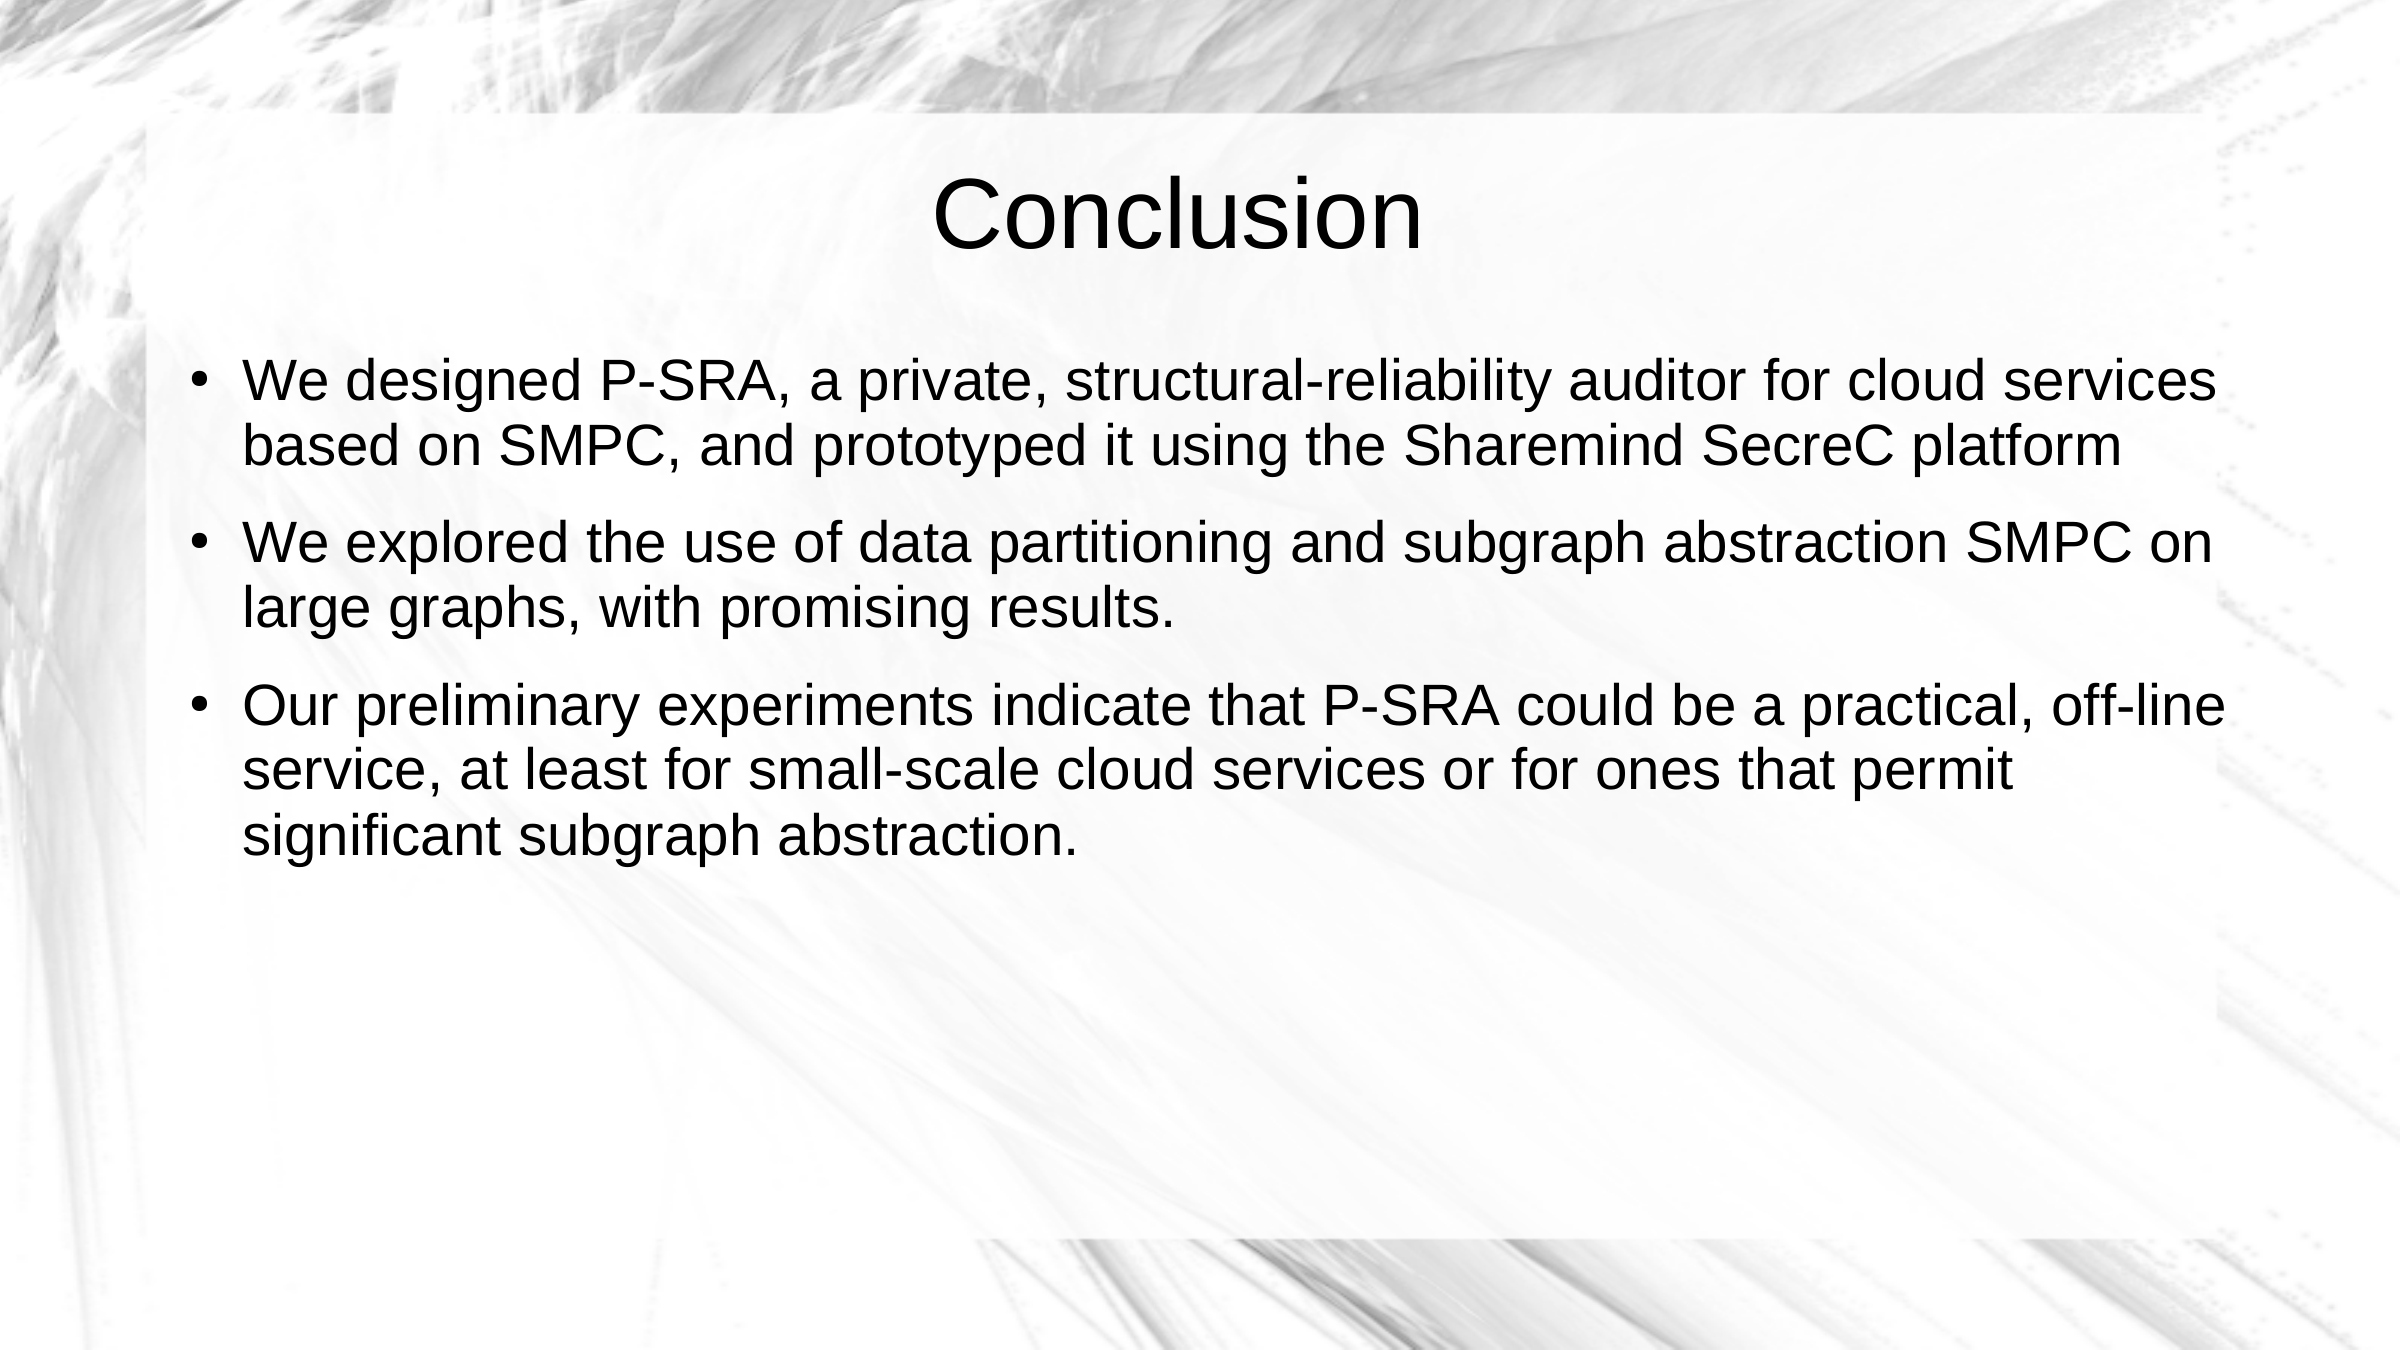

# Conclusion
We designed P-SRA, a private, structural-reliability auditor for cloud services based on SMPC, and prototyped it using the Sharemind SecreC platform
We explored the use of data partitioning and subgraph abstraction SMPC on large graphs, with promising results.
Our preliminary experiments indicate that P-SRA could be a practical, off-line service, at least for small-scale cloud services or for ones that permit significant subgraph abstraction.